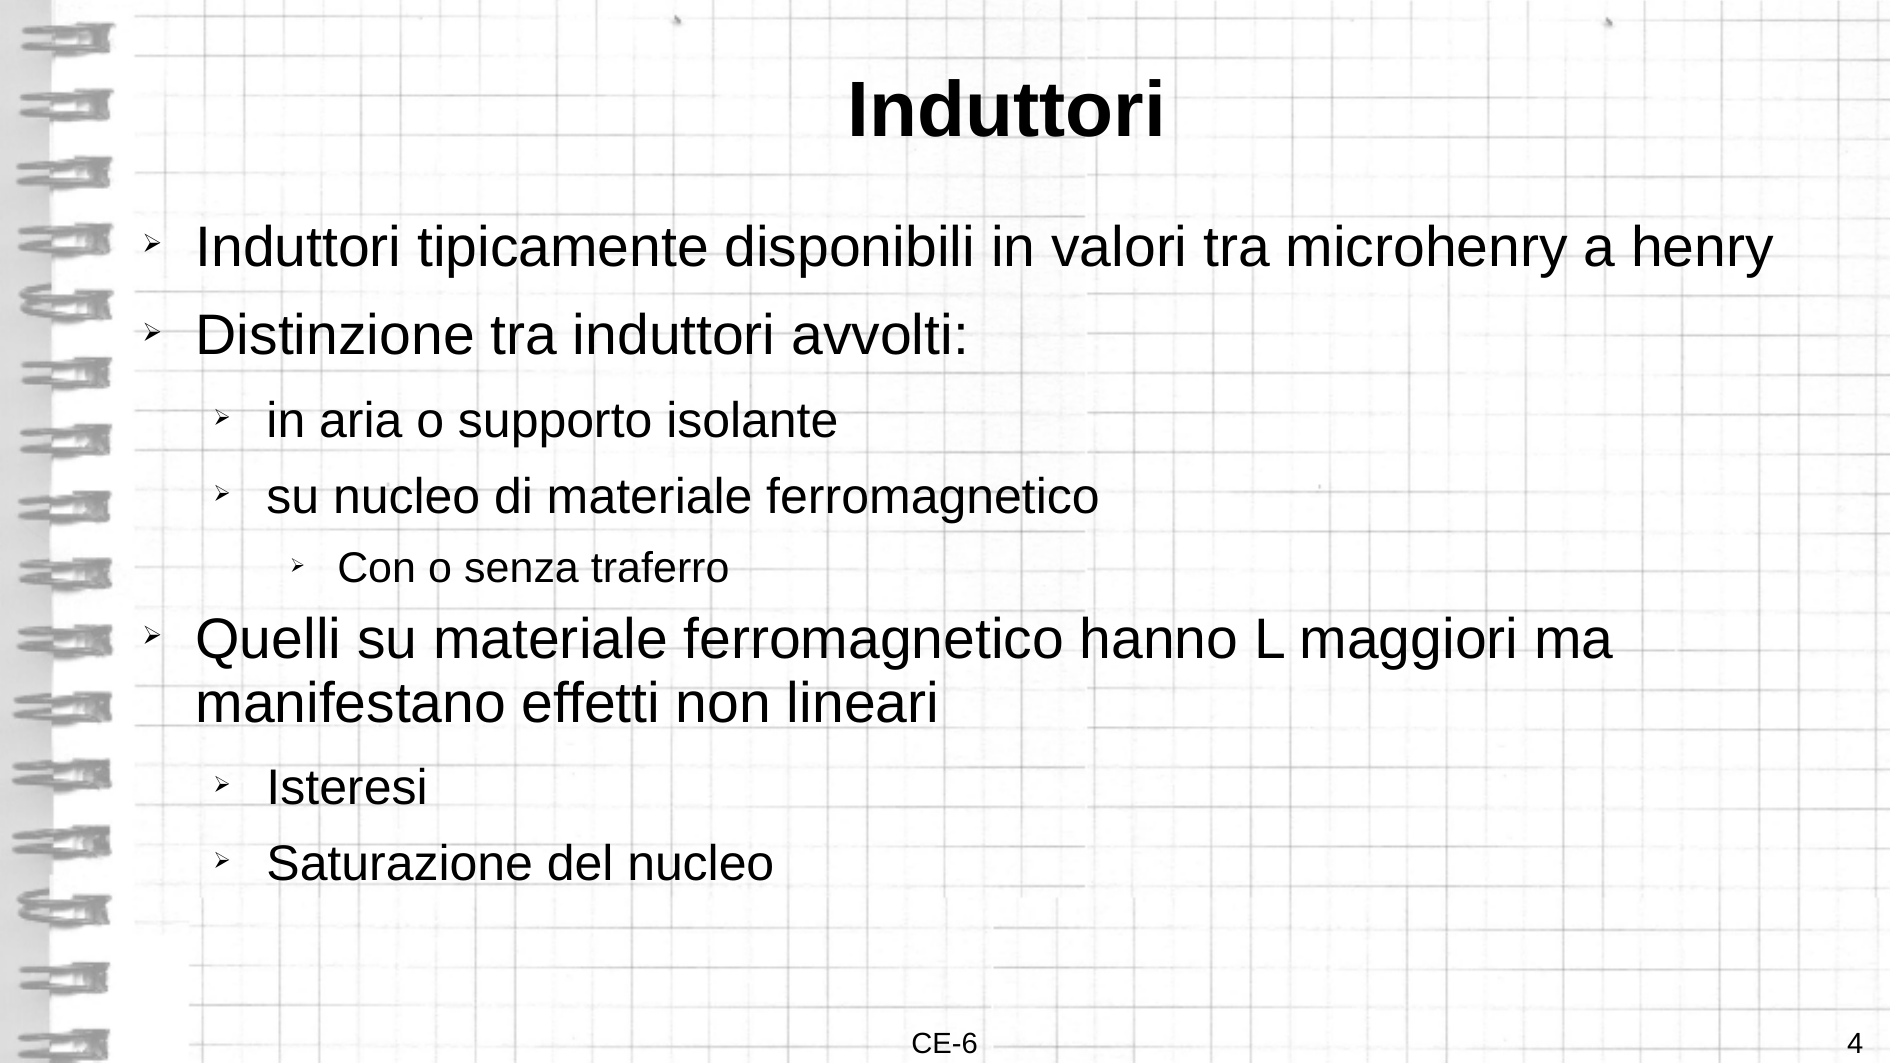

# Induttori
Induttori tipicamente disponibili in valori tra microhenry a henry
Distinzione tra induttori avvolti:
in aria o supporto isolante
su nucleo di materiale ferromagnetico
Con o senza traferro
Quelli su materiale ferromagnetico hanno L maggiori ma manifestano effetti non lineari
Isteresi
Saturazione del nucleo
CE-6
4